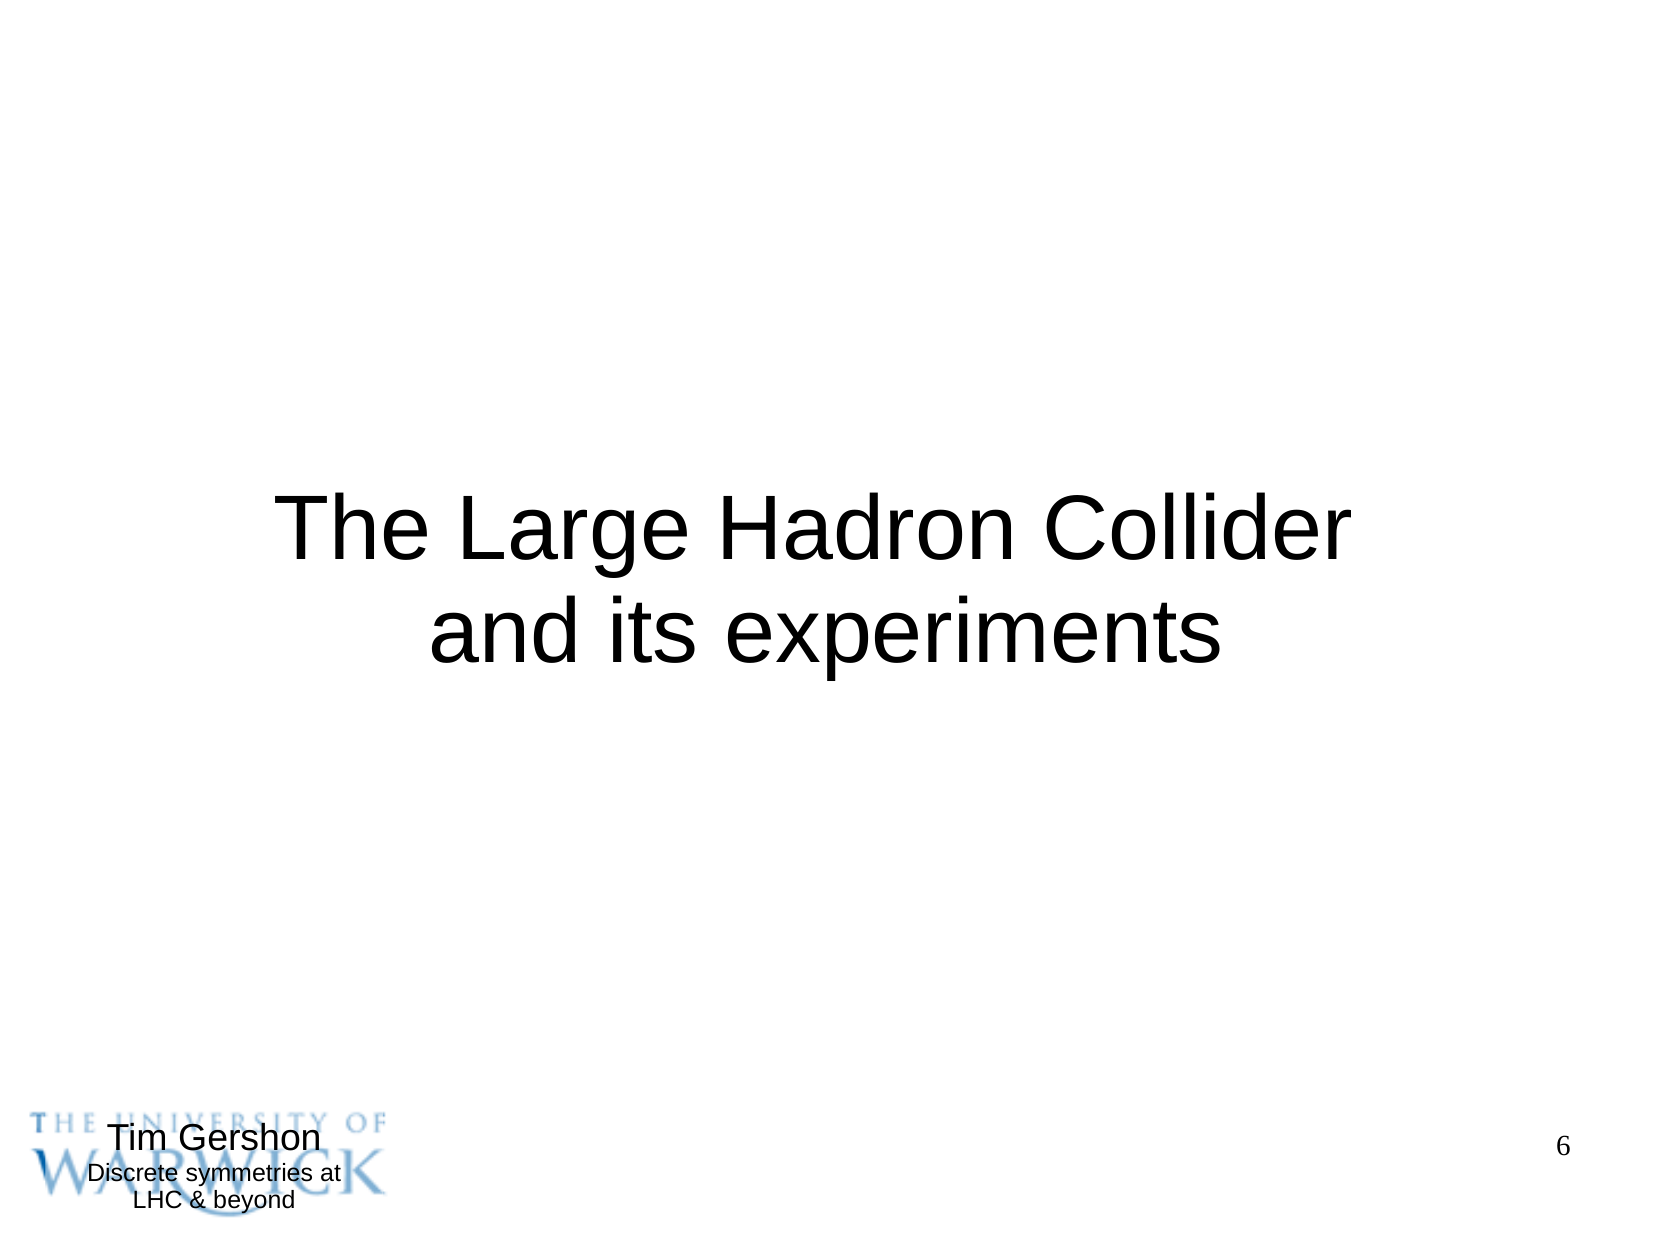

# The Large Hadron Collider
and its experiments
Tim Gershon
Discrete symmetries at LHC & beyond
6